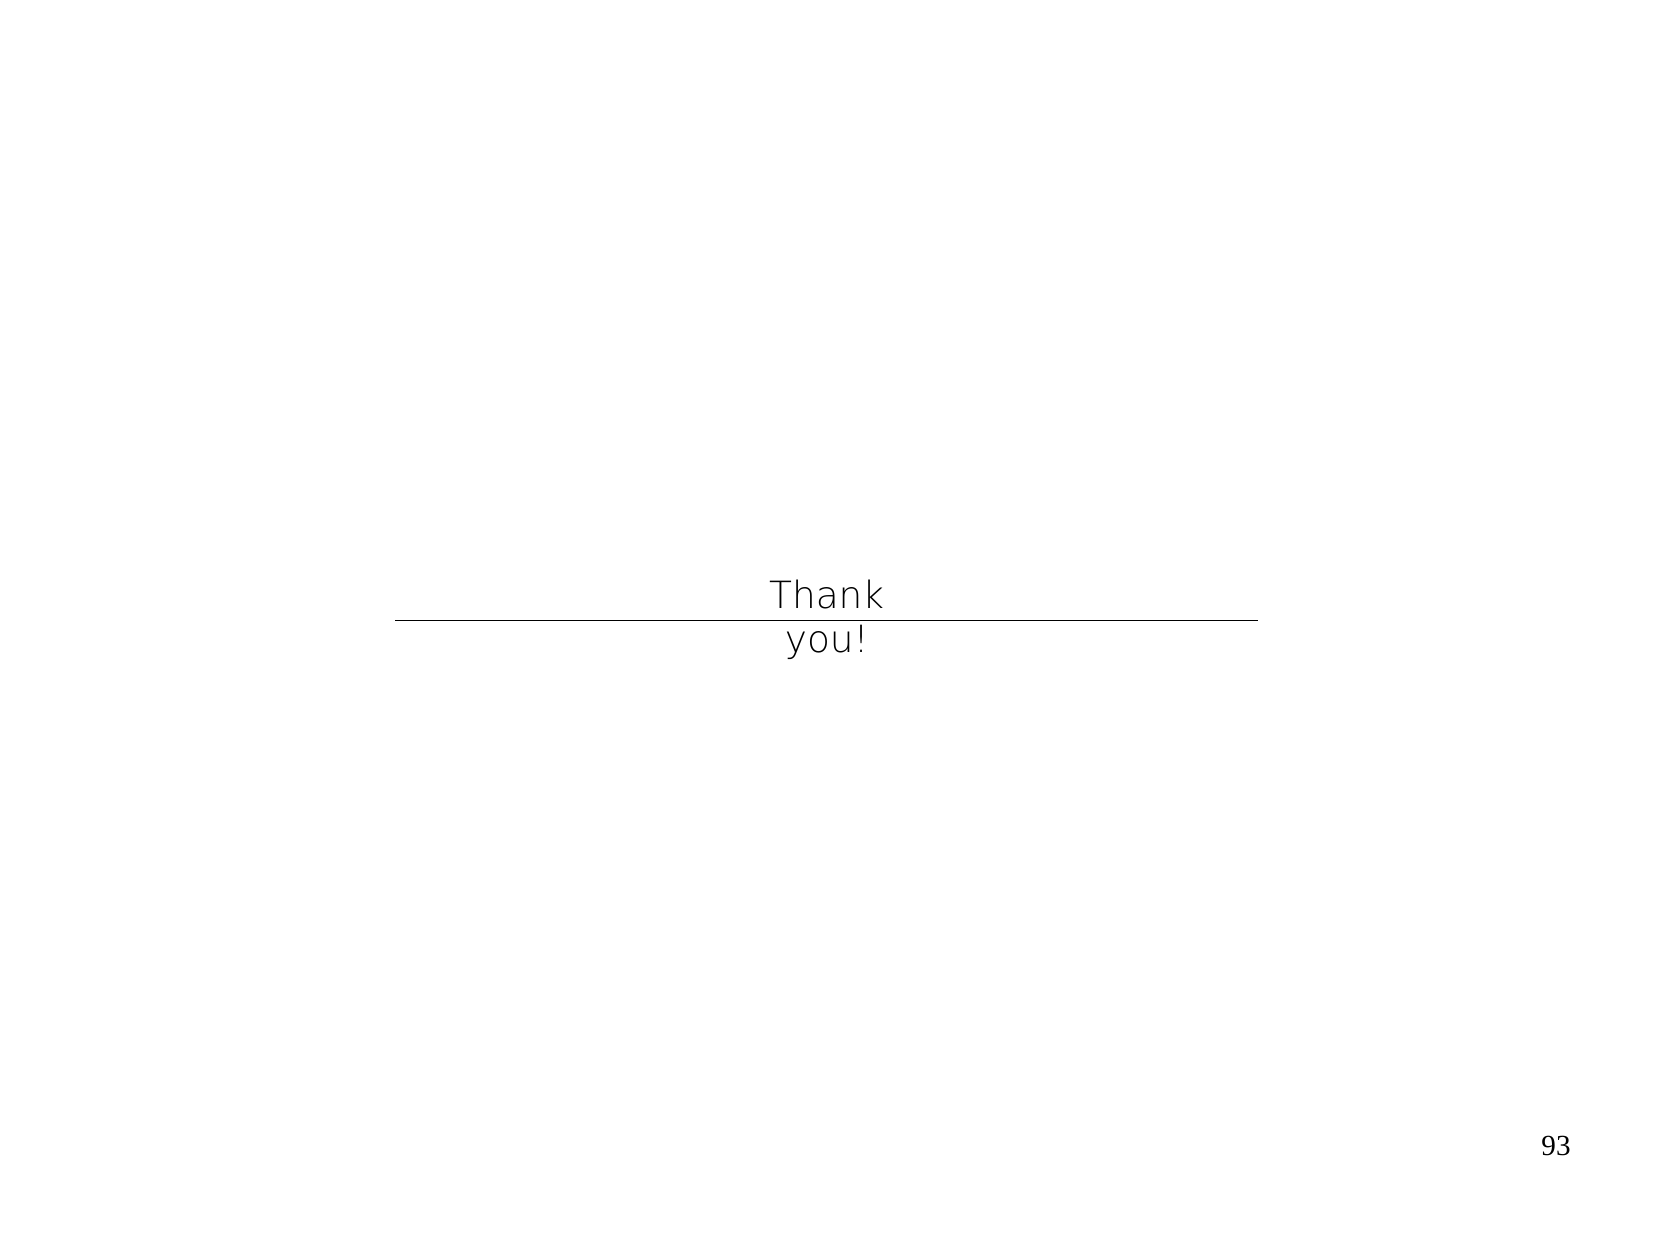

Learning : (work very much in progress)
A small example that shows a conflict. What can we learn ?
That the variables involved in the conflict cannot all be of that value.
Using BDDs
Using symbolic propagations
(I'm not comfortable enough to speak of the pros and cons of these, so feel free to jump in at any point)
Thank
you!
93